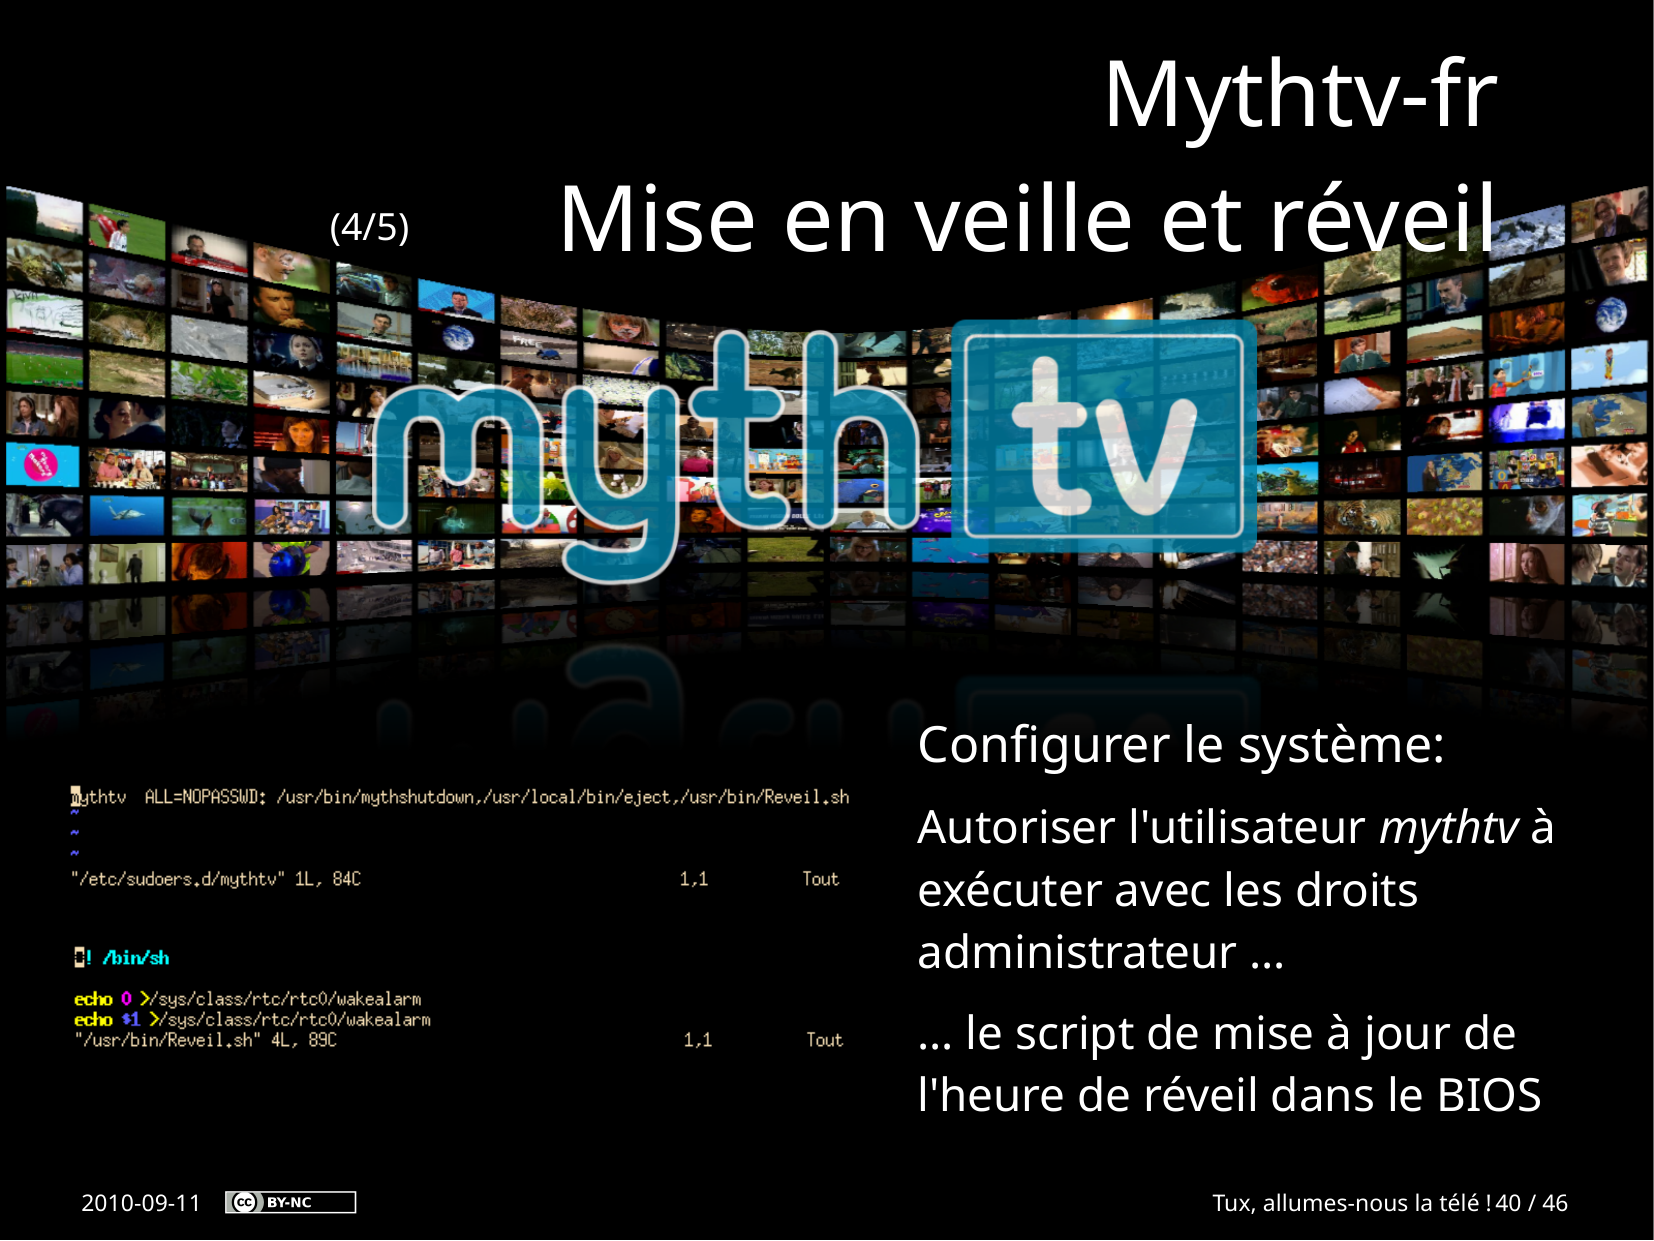

# Mythtv-fr Mise en veille et réveil
(4/5)
Configurer le système:
Autoriser l'utilisateur mythtv à exécuter avec les droits administrateur …
… le script de mise à jour de l'heure de réveil dans le BIOS
2010-09-11
Tux, allumes-nous la télé !
40